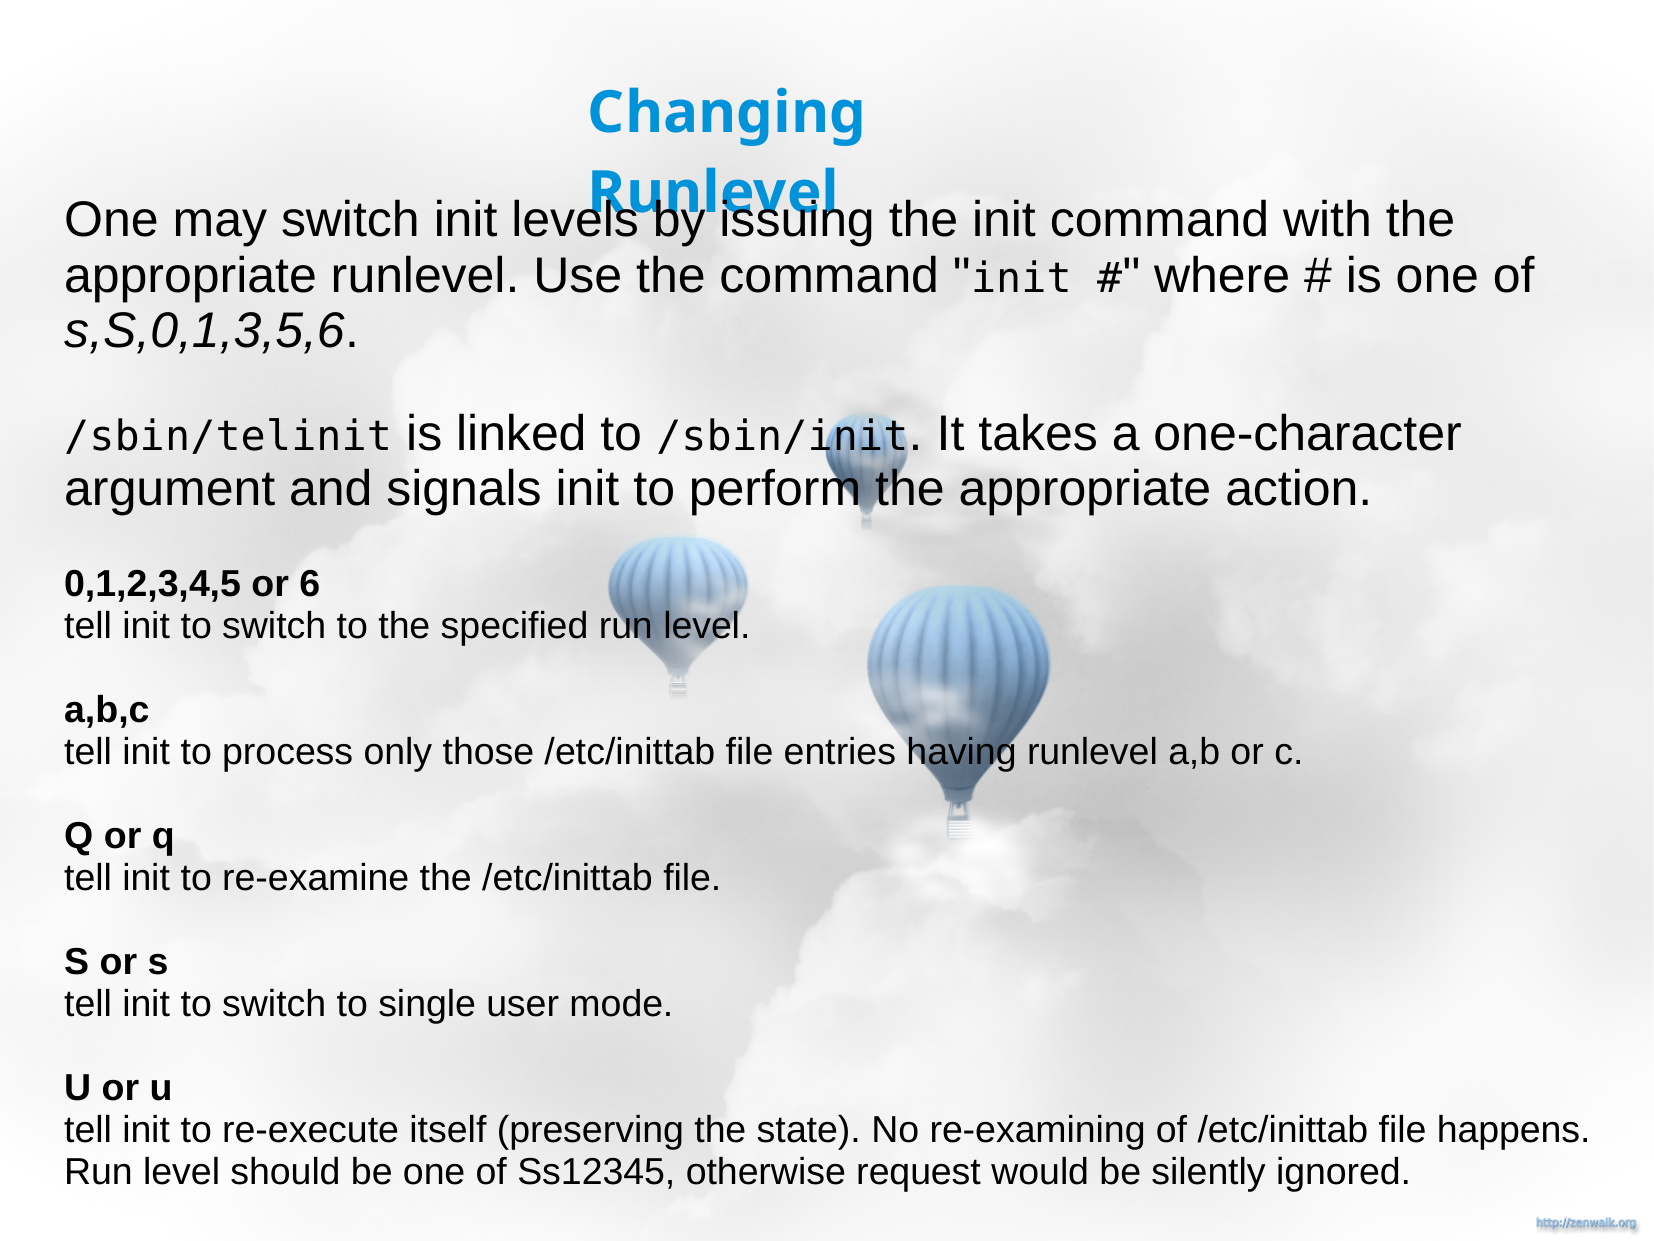

Changing Runlevel
One may switch init levels by issuing the init command with the appropriate runlevel. Use the command "init #" where # is one of s,S,0,1,3,5,6.
/sbin/telinit is linked to /sbin/init. It takes a one-character argument and signals init to perform the appropriate action.
0,1,2,3,4,5 or 6
tell init to switch to the specified run level.
a,b,c
tell init to process only those /etc/inittab file entries having runlevel a,b or c.
Q or q
tell init to re-examine the /etc/inittab file.
S or s
tell init to switch to single user mode.
U or u
tell init to re-execute itself (preserving the state). No re-examining of /etc/inittab file happens. Run level should be one of Ss12345, otherwise request would be silently ignored.